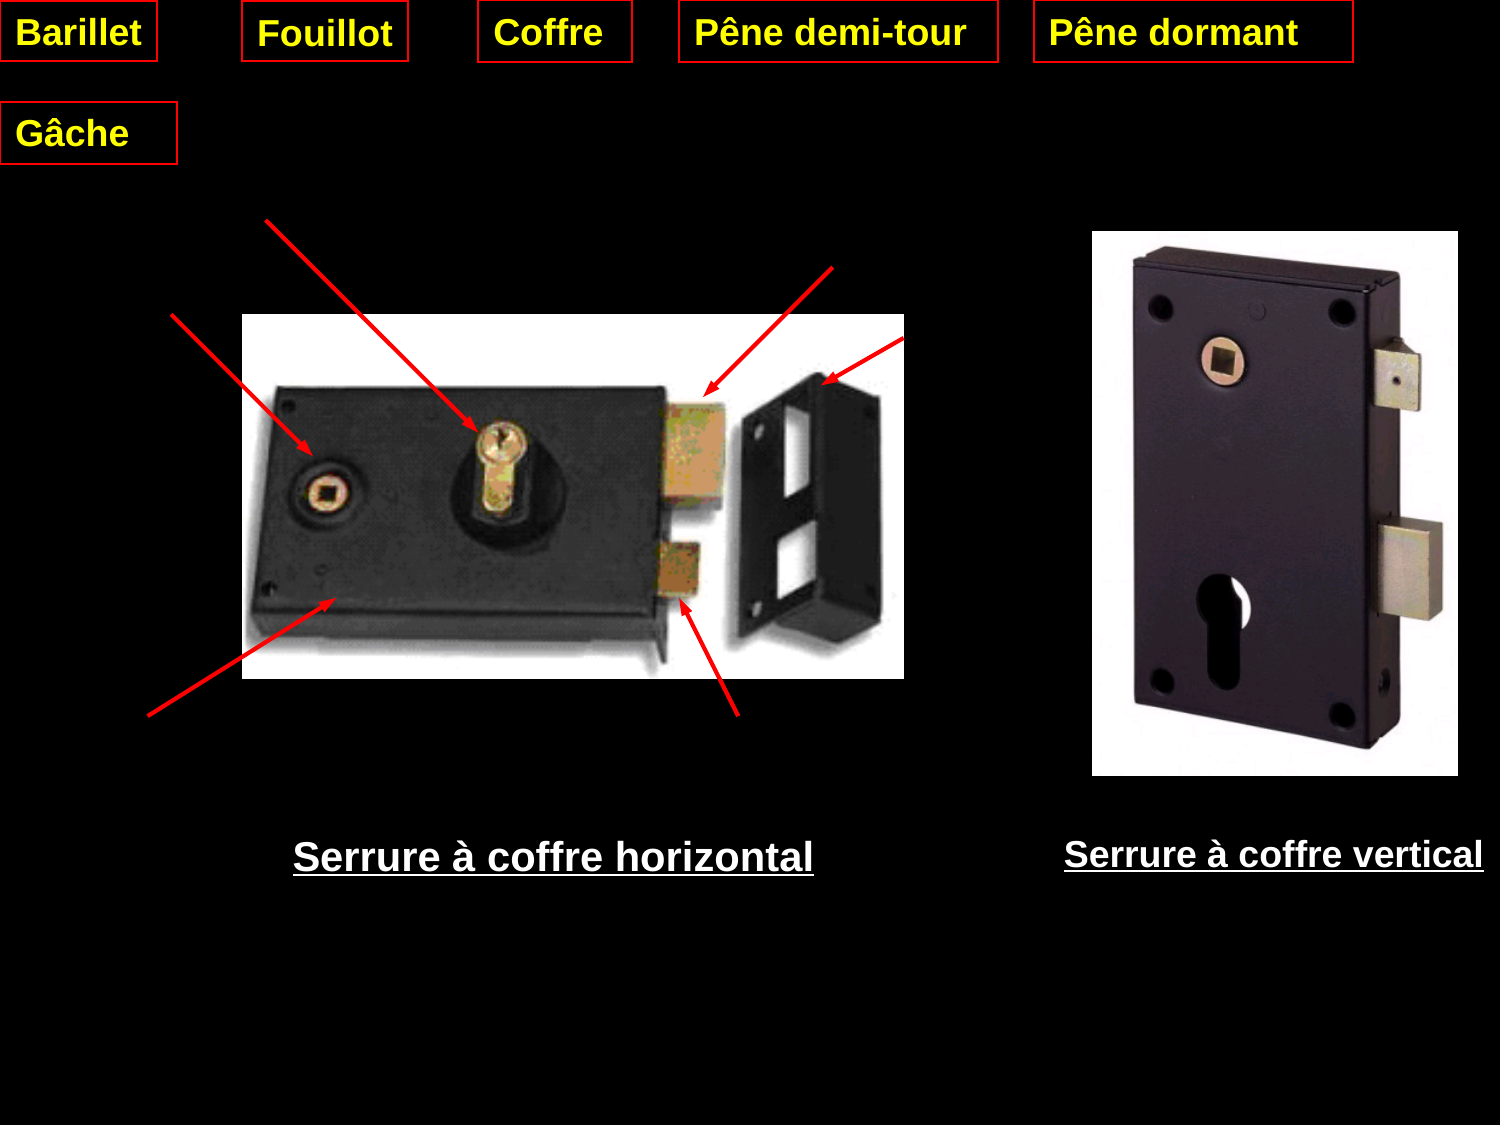

Coffre
Pêne demi-tour
Pêne dormant
Barillet
Fouillot
Gâche
Serrure à coffre horizontal
Serrure à coffre vertical